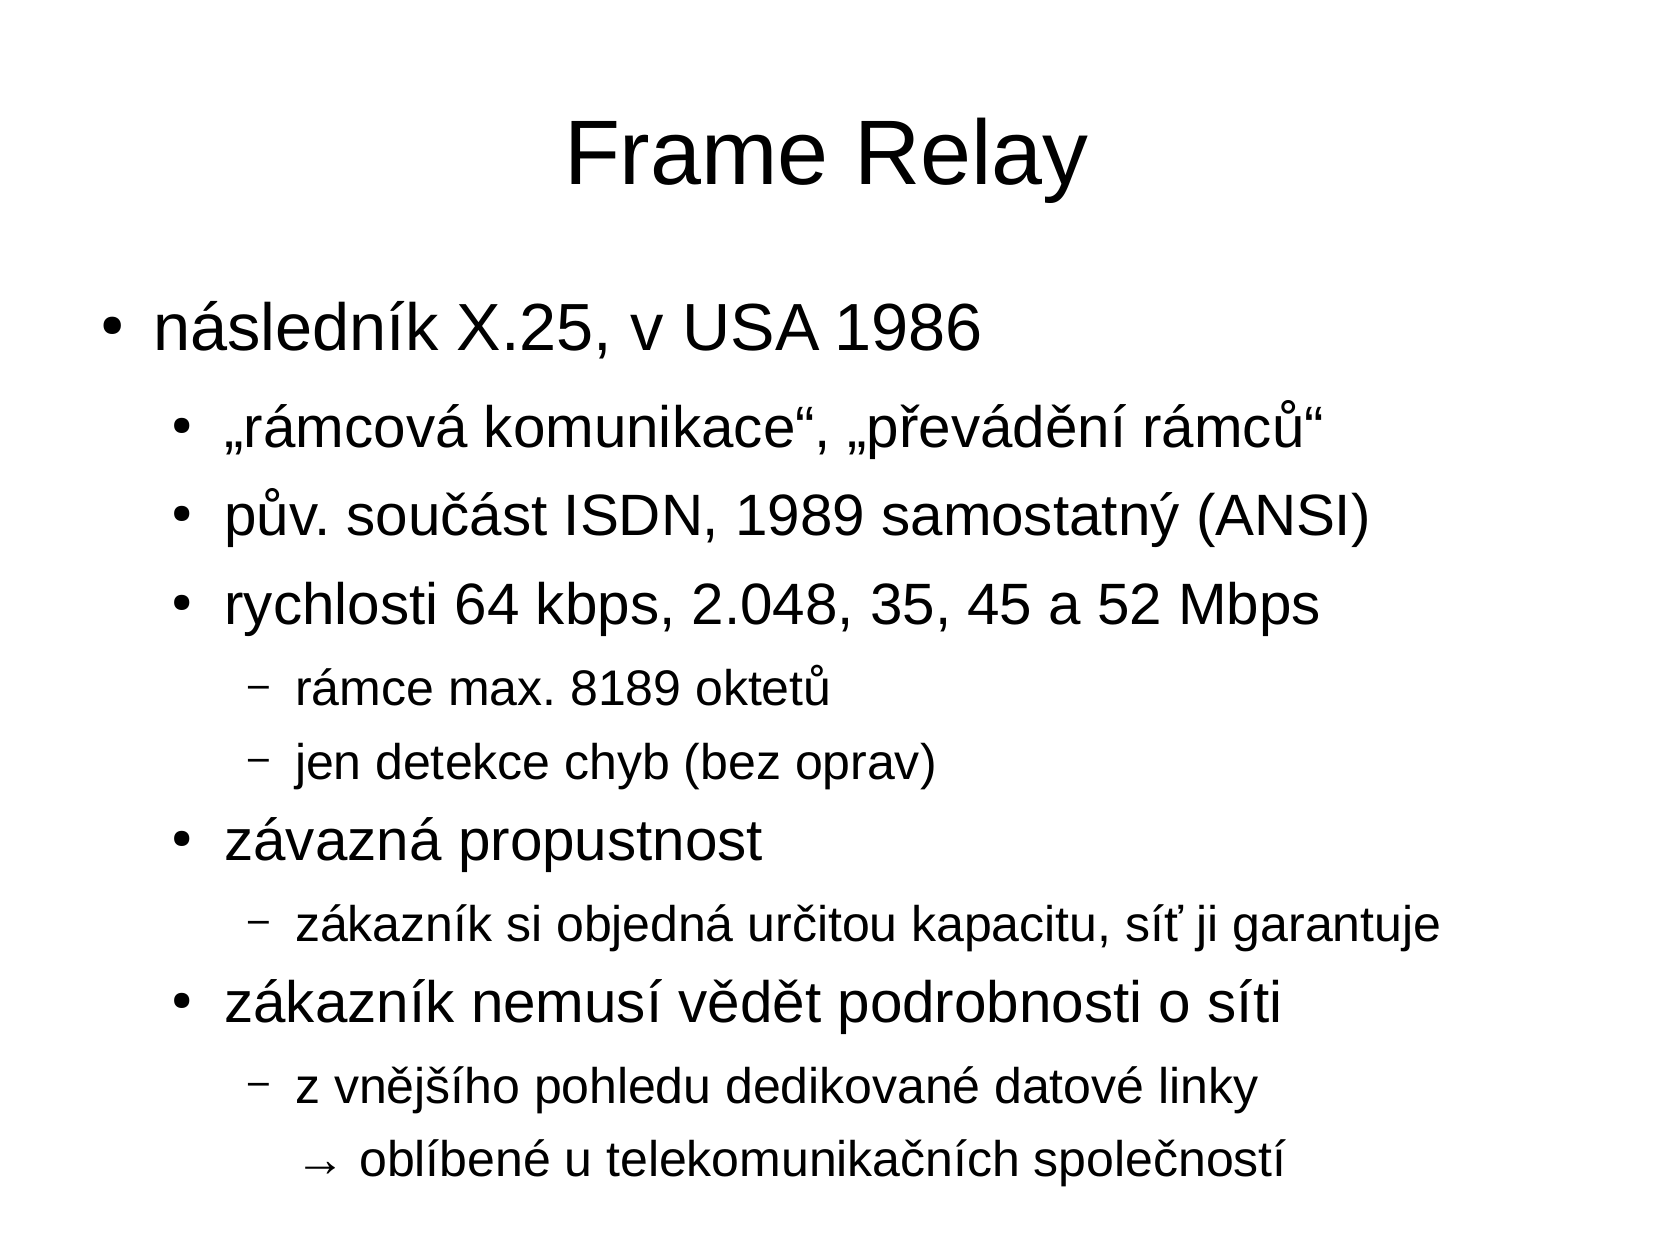

# Frame Relay
následník X.25, v USA 1986
„rámcová komunikace“, „převádění rámců“
pův. součást ISDN, 1989 samostatný (ANSI)
rychlosti 64 kbps, 2.048, 35, 45 a 52 Mbps
rámce max. 8189 oktetů
jen detekce chyb (bez oprav)
závazná propustnost
zákazník si objedná určitou kapacitu, síť ji garantuje
zákazník nemusí vědět podrobnosti o síti
z vnějšího pohledu dedikované datové linky
→ oblíbené u telekomunikačních společností